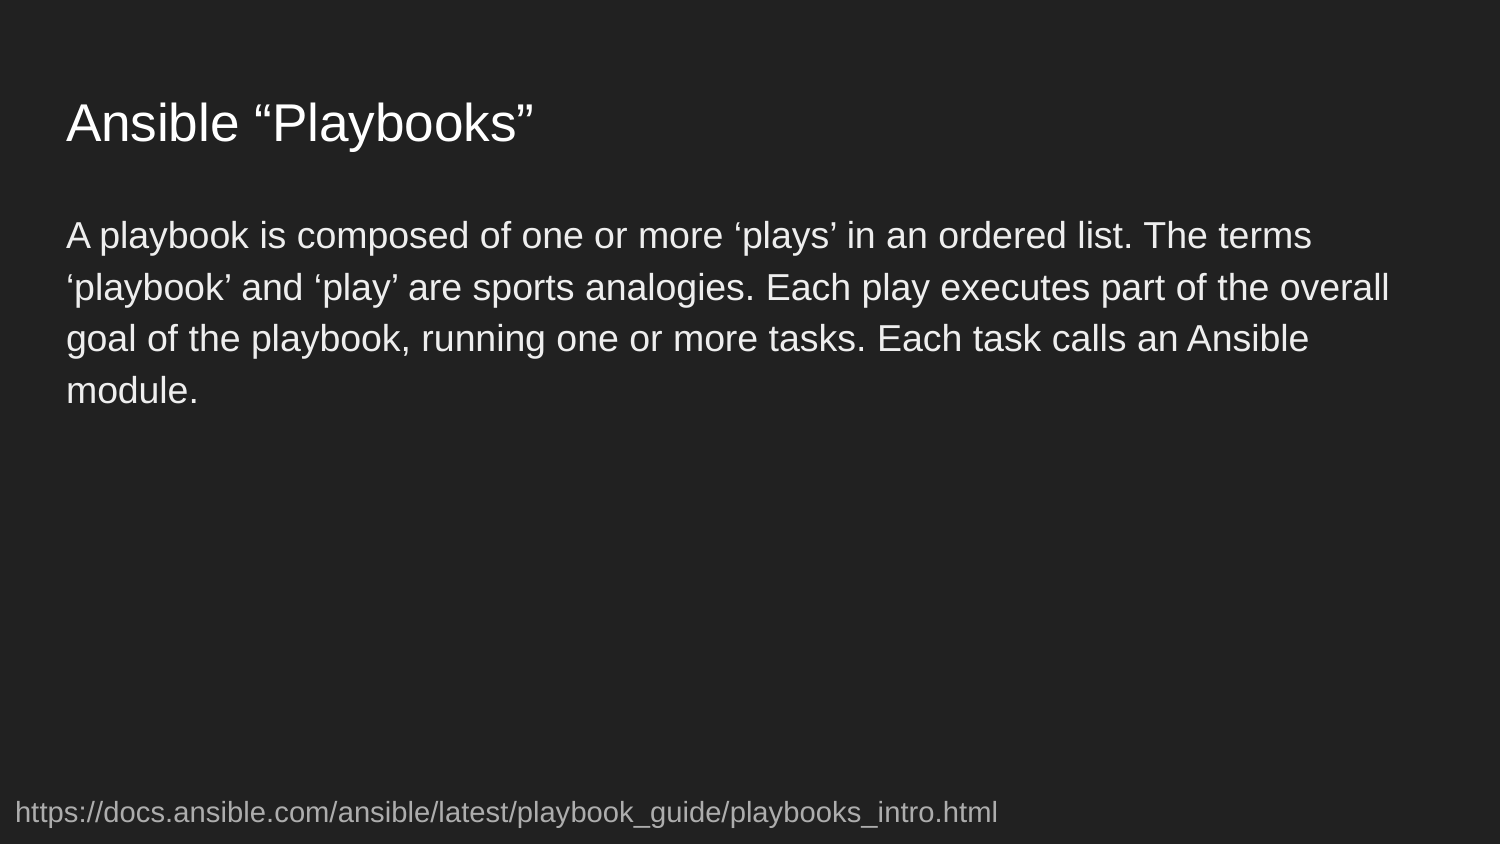

# Ansible “Playbooks”
A playbook is composed of one or more ‘plays’ in an ordered list. The terms ‘playbook’ and ‘play’ are sports analogies. Each play executes part of the overall goal of the playbook, running one or more tasks. Each task calls an Ansible module.
https://docs.ansible.com/ansible/latest/playbook_guide/playbooks_intro.html